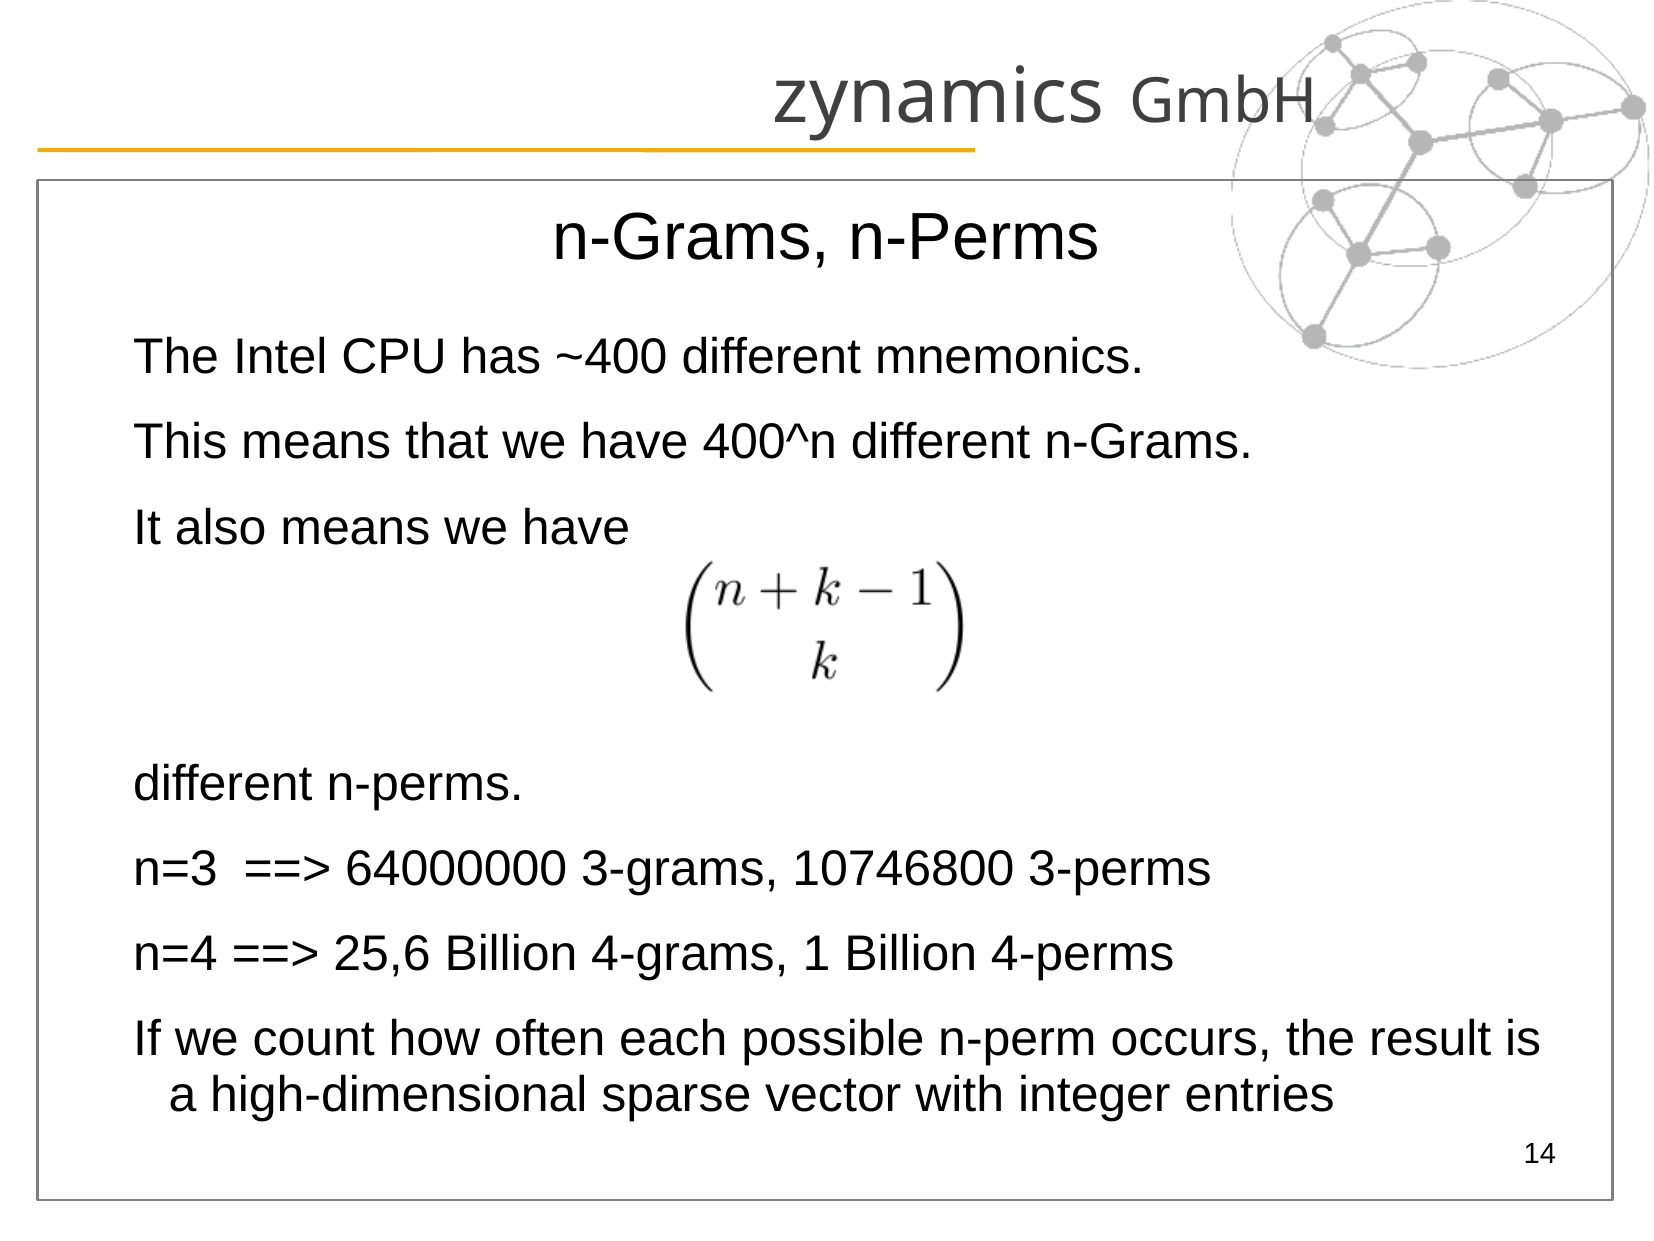

zynamics GmbH
# n-Grams, n-Perms
The Intel CPU has ~400 different mnemonics.
This means that we have 400^n different n-Grams.
It also means we have
different n-perms.
n=3	==> 64000000 3-grams, 10746800 3-perms
n=4 ==> 25,6 Billion 4-grams, 1 Billion 4-perms
If we count how often each possible n-perm occurs, the result is a high-dimensional sparse vector with integer entries